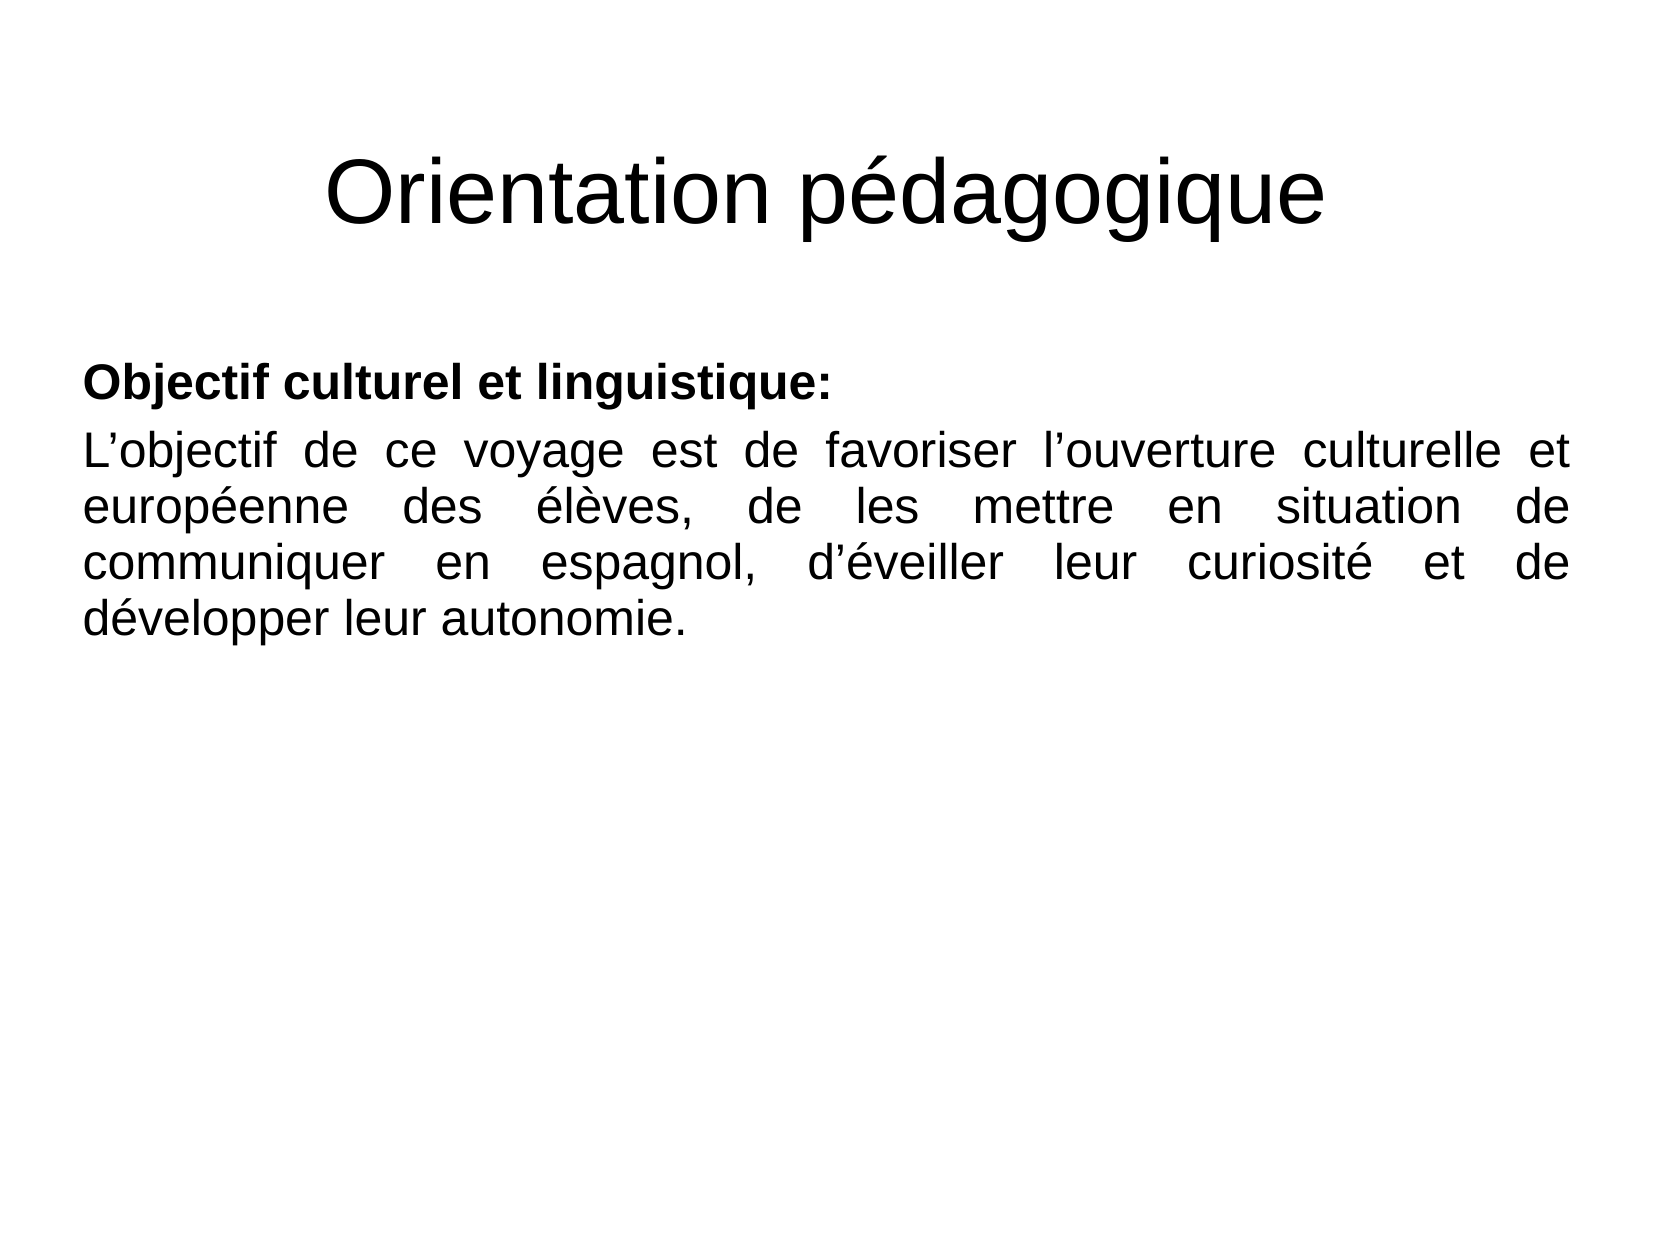

# Orientation pédagogique
Objectif culturel et linguistique:
L’objectif de ce voyage est de favoriser l’ouverture culturelle et européenne des élèves, de les mettre en situation de communiquer en espagnol, d’éveiller leur curiosité et de développer leur autonomie.